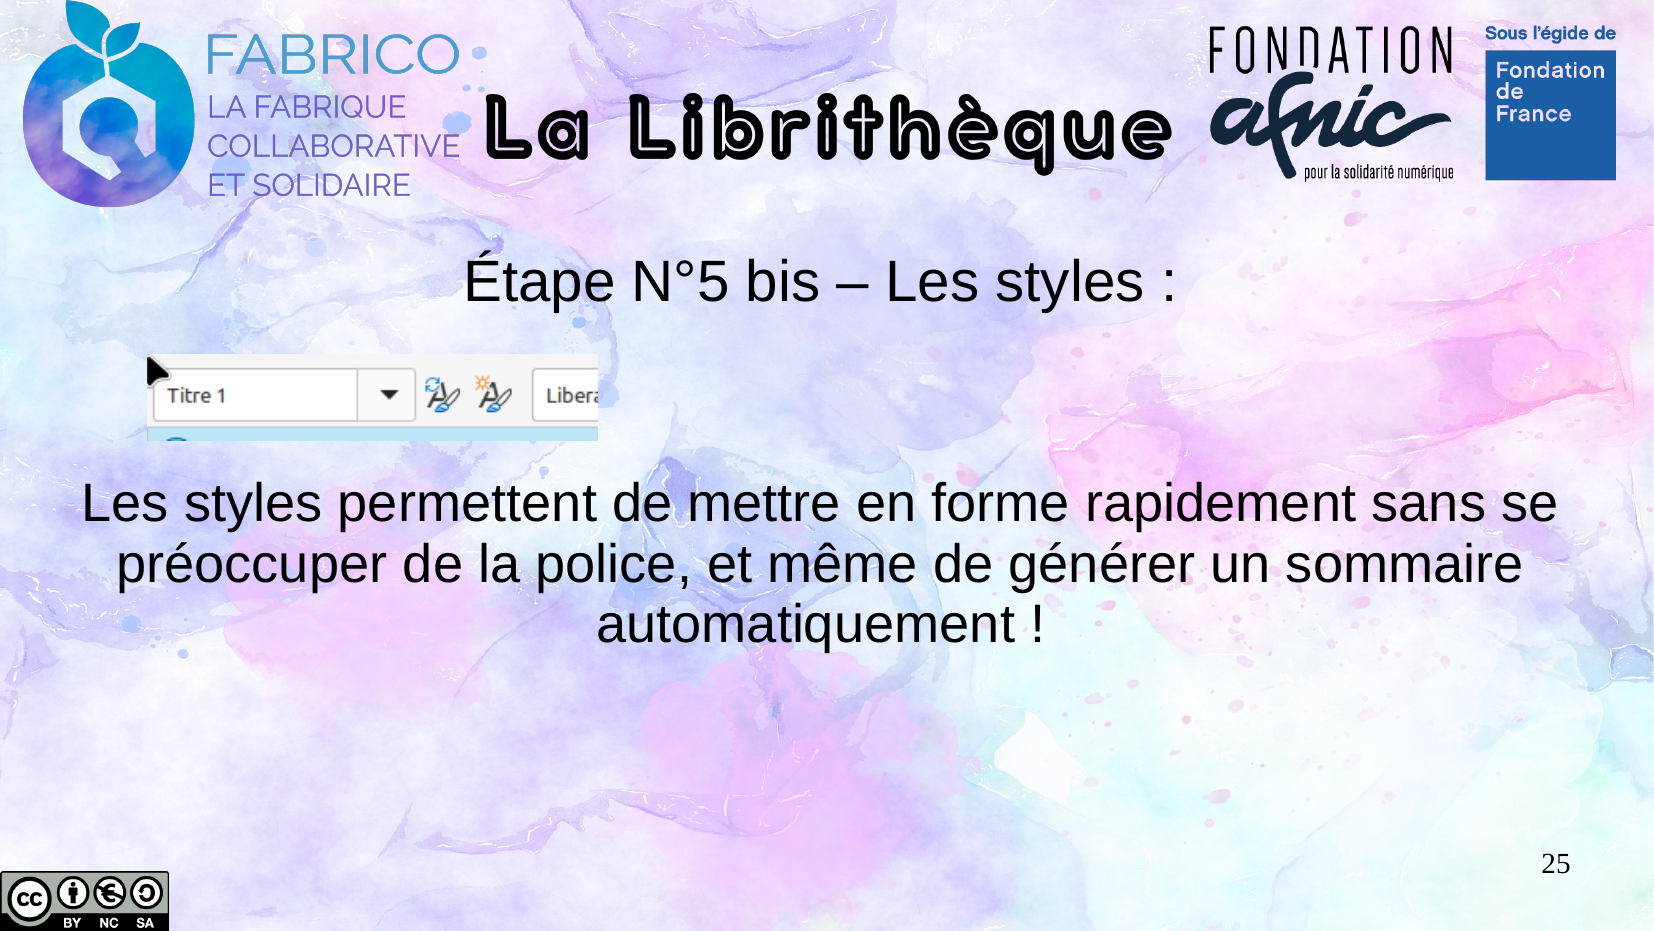

# Étape N°5 bis – Les styles :
Les styles permettent de mettre en forme rapidement sans se préoccuper de la police, et même de générer un sommaire automatiquement !
25